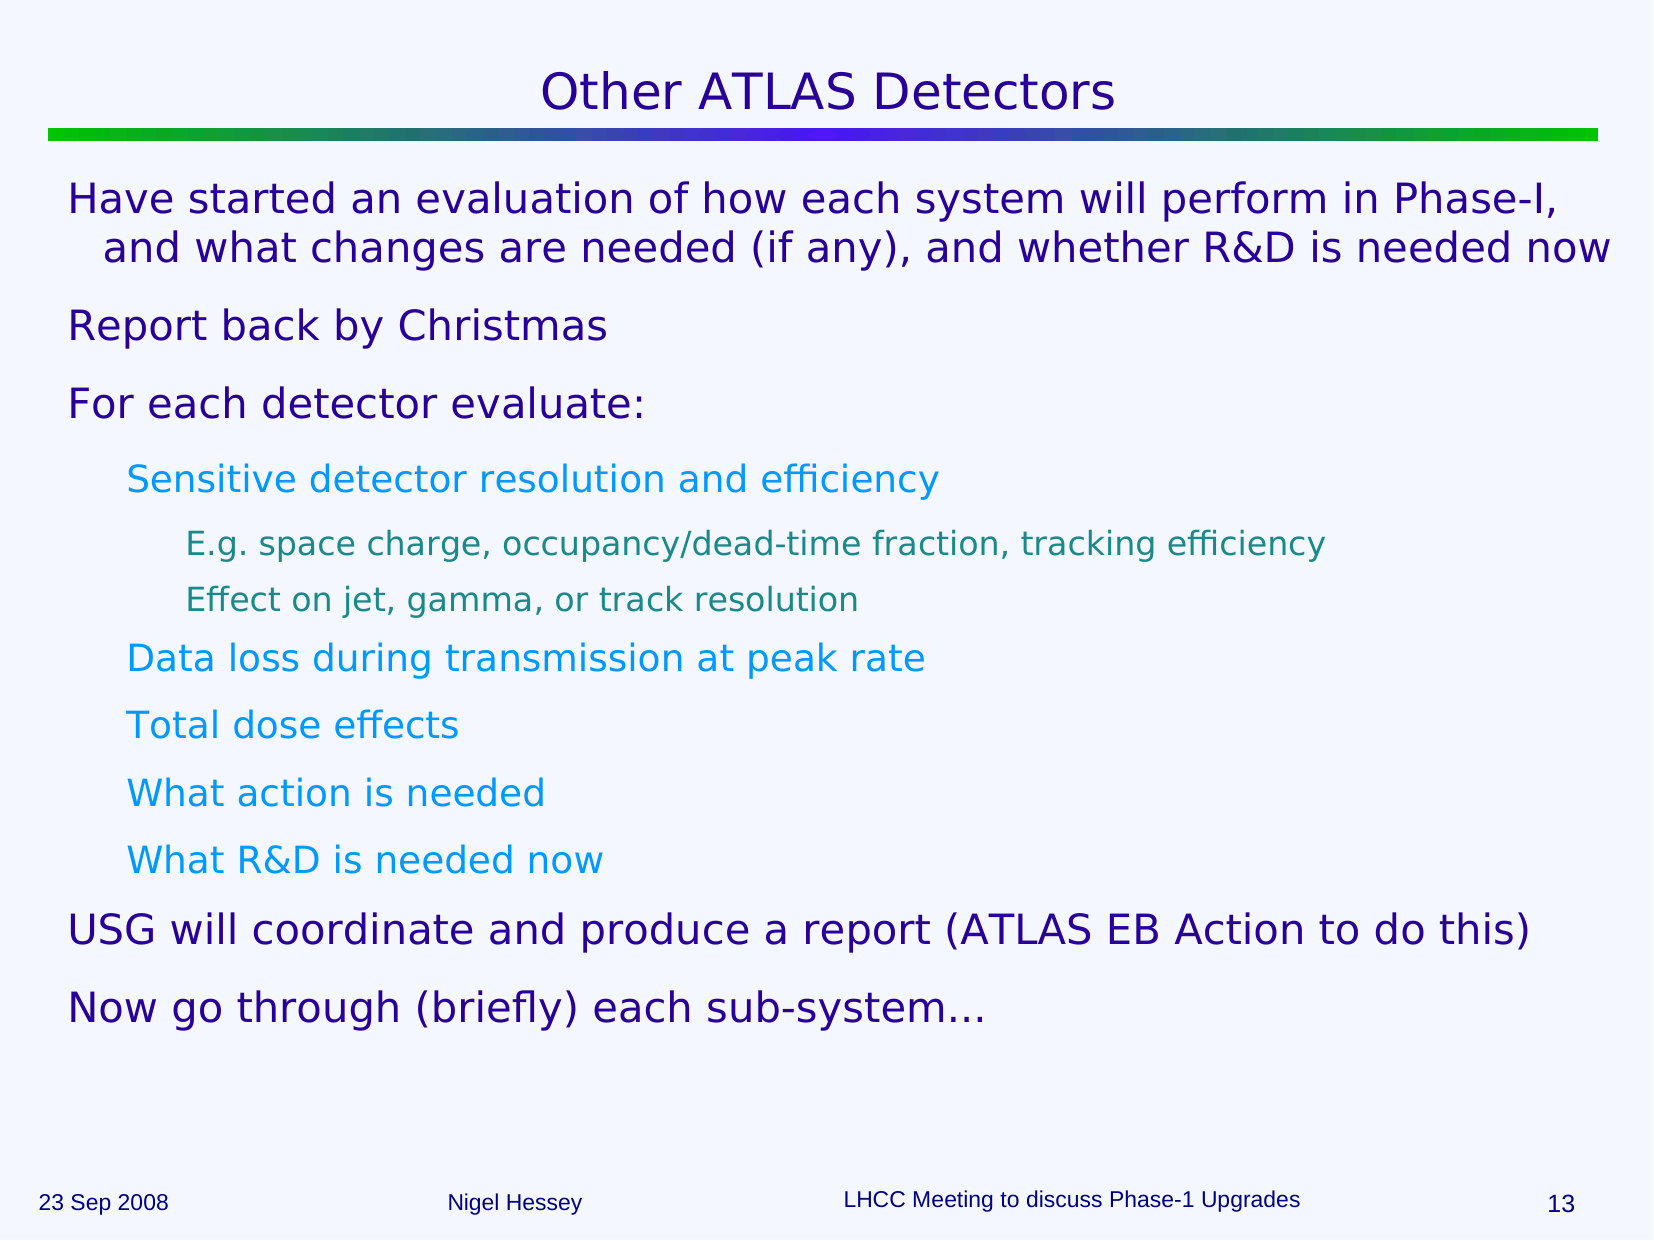

# Other ATLAS Detectors
Have started an evaluation of how each system will perform in Phase-I, and what changes are needed (if any), and whether R&D is needed now
Report back by Christmas
For each detector evaluate:
Sensitive detector resolution and efficiency
E.g. space charge, occupancy/dead-time fraction, tracking efficiency
Effect on jet, gamma, or track resolution
Data loss during transmission at peak rate
Total dose effects
What action is needed
What R&D is needed now
USG will coordinate and produce a report (ATLAS EB Action to do this)
Now go through (briefly) each sub-system...